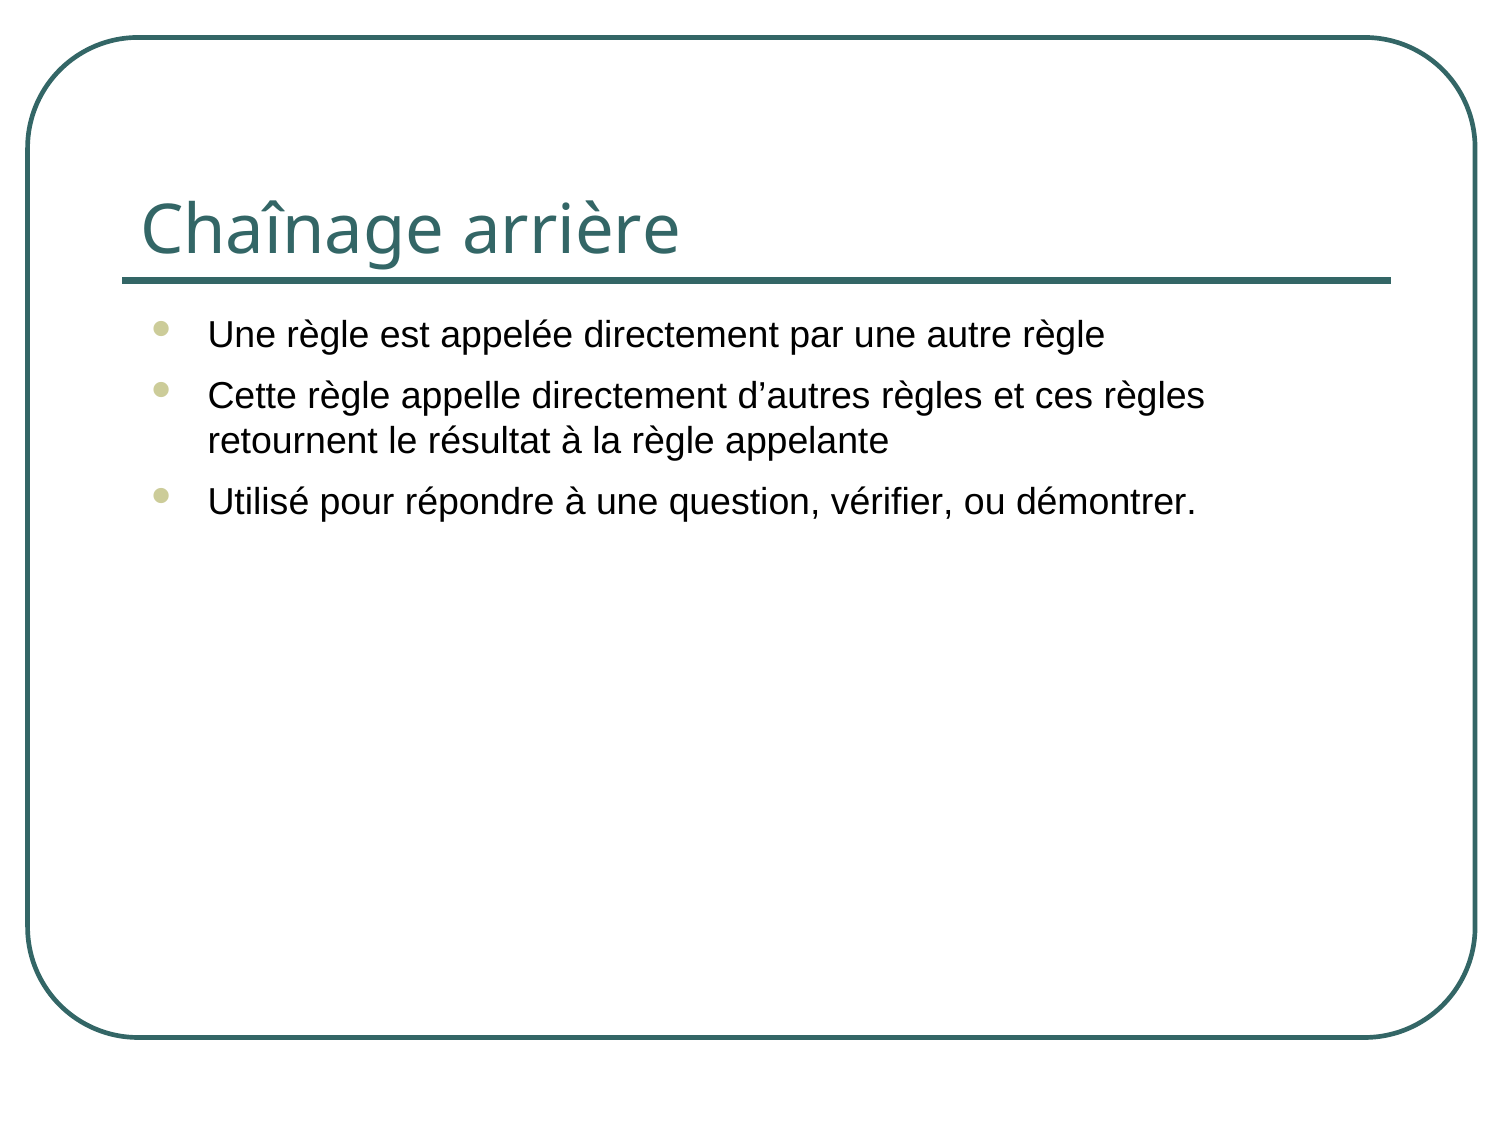

# Chaînage arrière
Une règle est appelée directement par une autre règle
Cette règle appelle directement d’autres règles et ces règles retournent le résultat à la règle appelante
Utilisé pour répondre à une question, vérifier, ou démontrer.